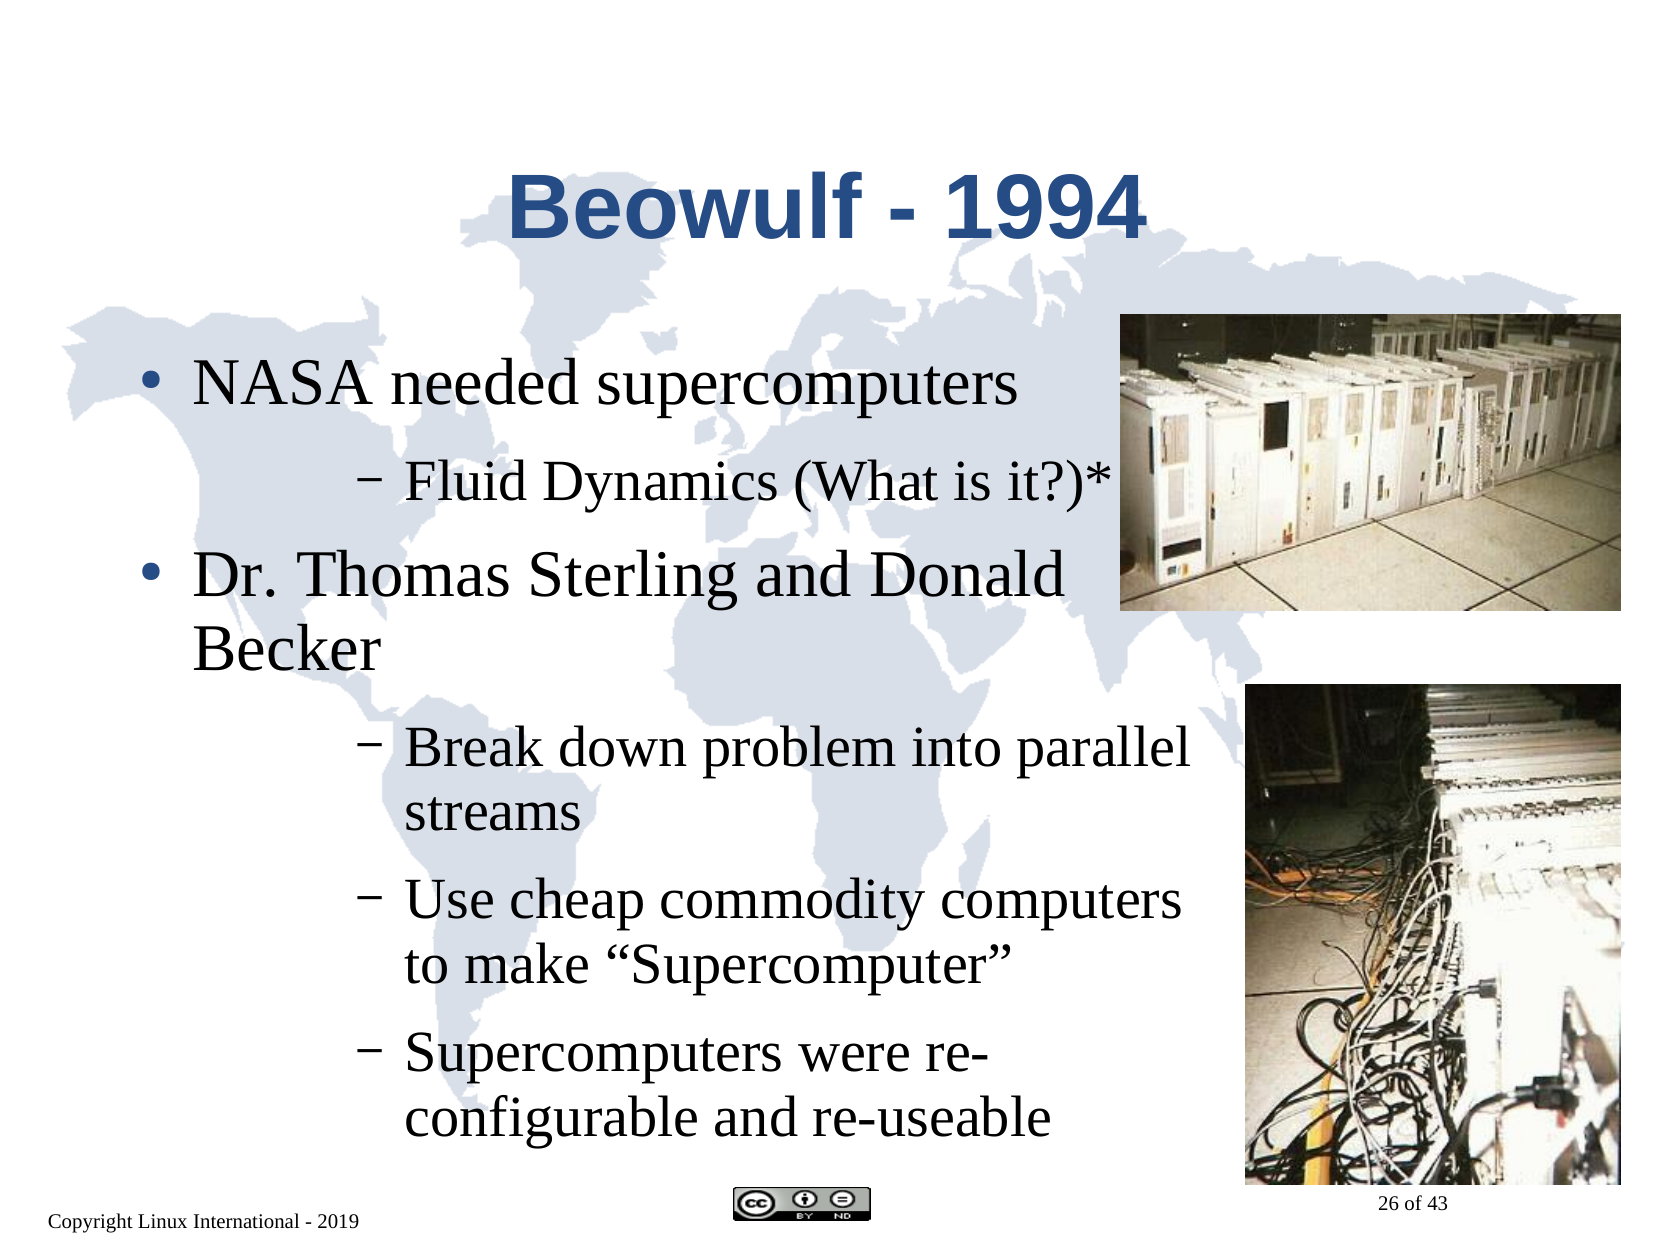

# Beowulf - 1994
NASA needed supercomputers
Fluid Dynamics (What is it?)*
Dr. Thomas Sterling and Donald Becker
Break down problem into parallel streams
Use cheap commodity computers to make “Supercomputer”
Supercomputers were re-configurable and re-useable